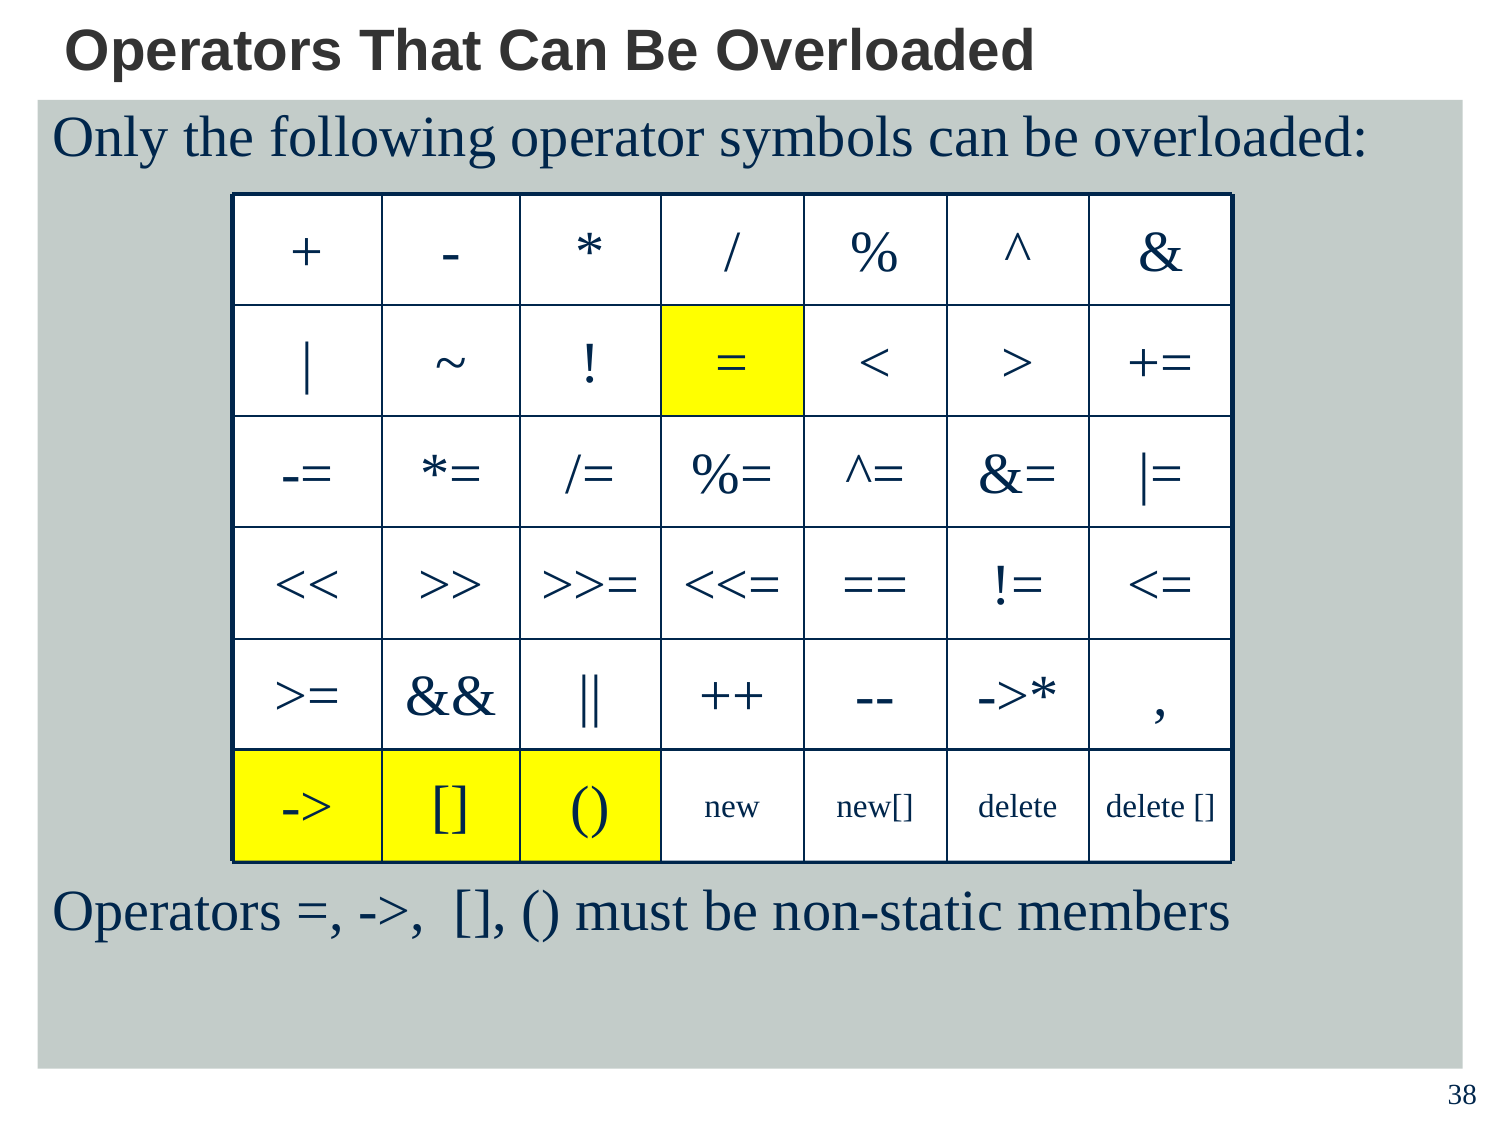

# Operators That Can Be Overloaded
Only the following operator symbols can be overloaded:
Operators =, ->, [], () must be non-static members
+
-
*
/
%
^
&
|
~
!
=
<
>
+=
-=
*=
/=
^=
|=
%=
&=
<<
>>
==
!=
<=
>>=
<<=
>=
||
++
--
,
&&
->*
->
[]
()
new
new[]
delete
delete []